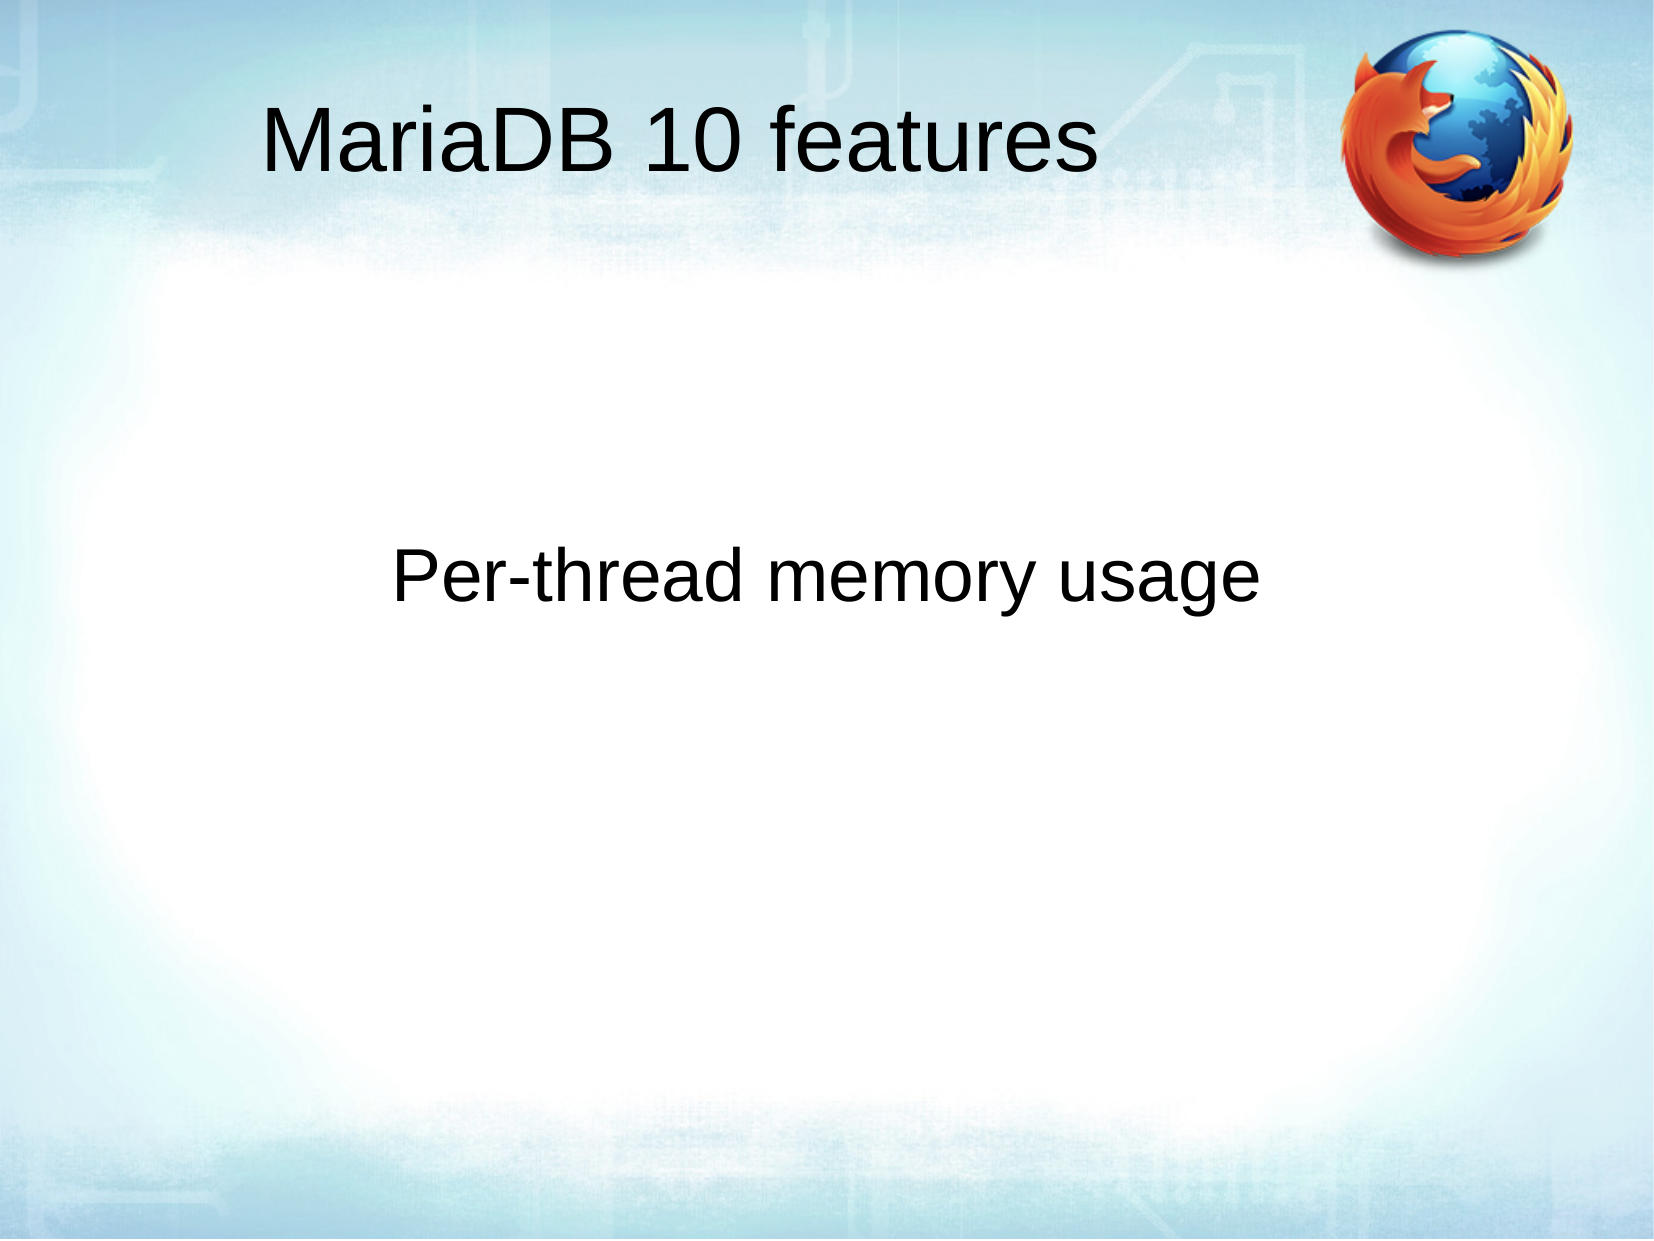

# MariaDB 10 features
Per-thread memory usage